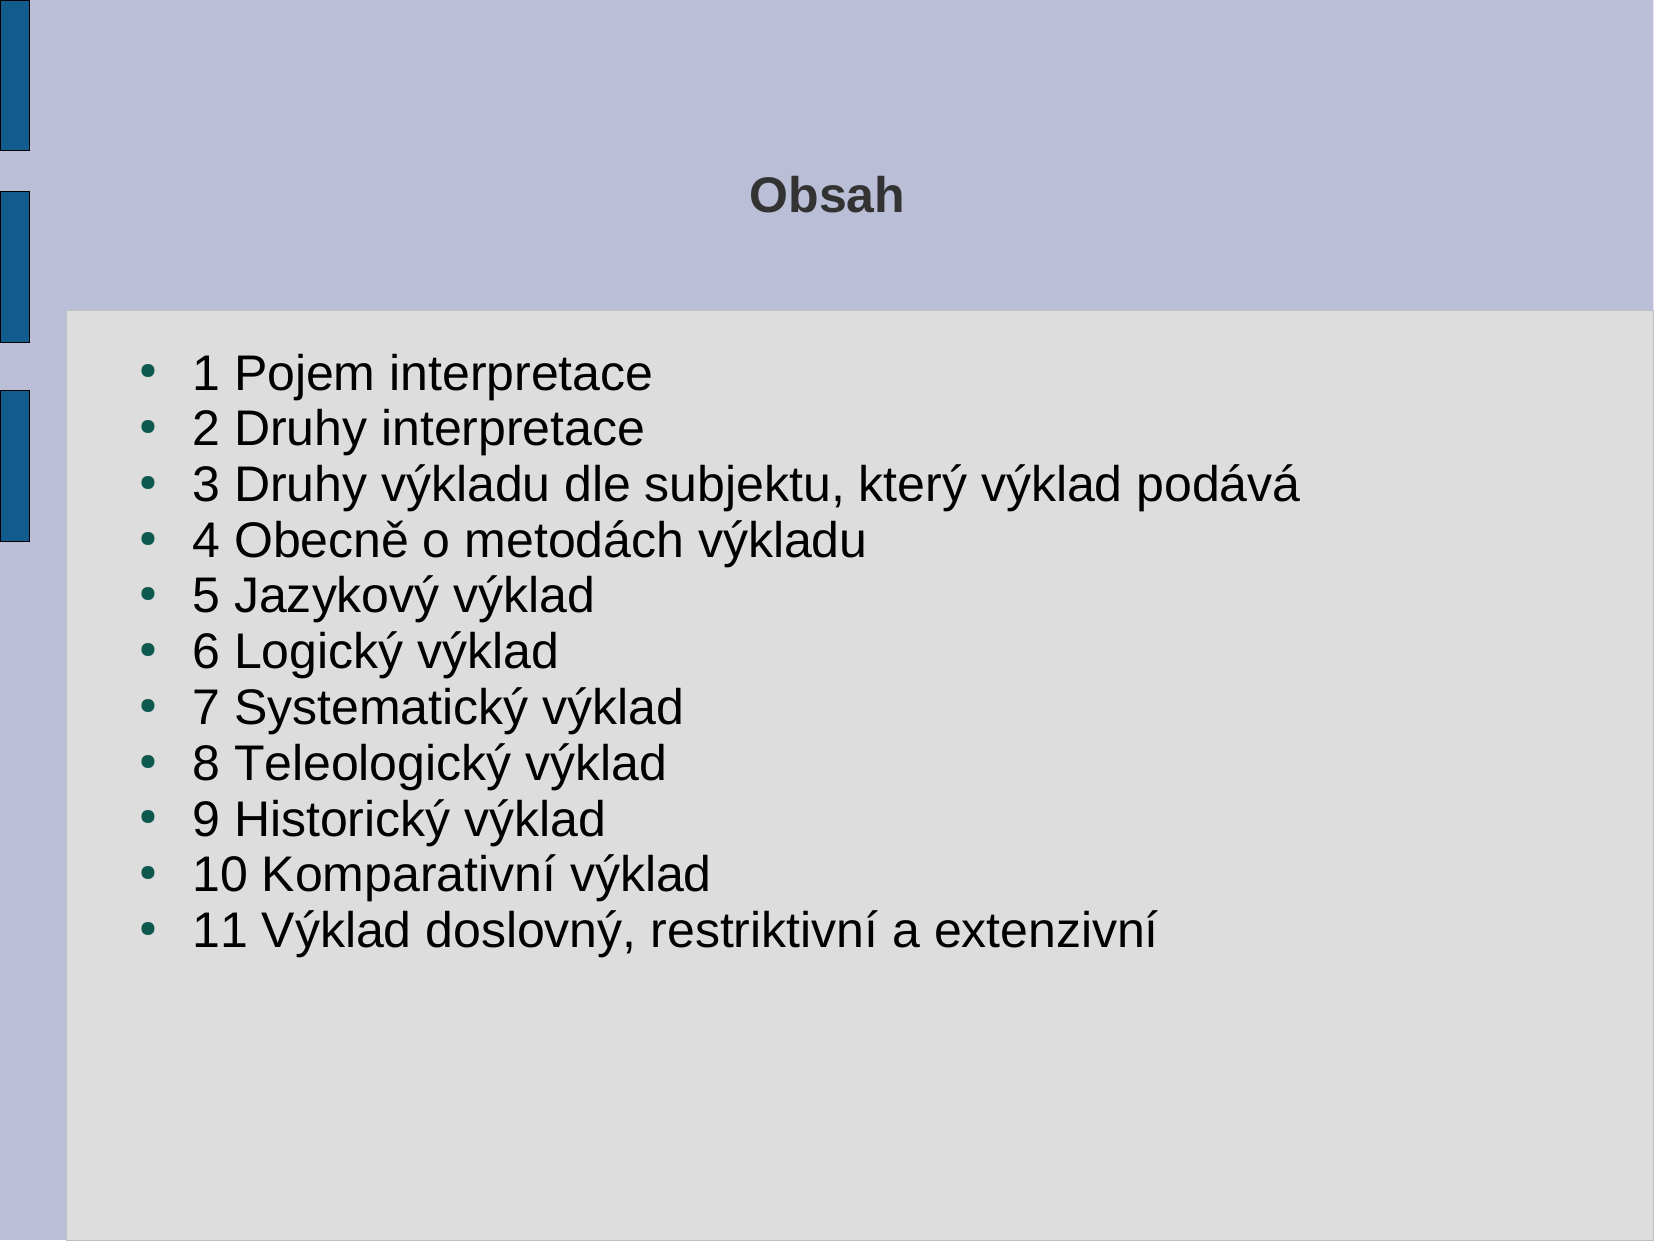

# Obsah
1 Pojem interpretace
2 Druhy interpretace
3 Druhy výkladu dle subjektu, který výklad podává
4 Obecně o metodách výkladu
5 Jazykový výklad
6 Logický výklad
7 Systematický výklad
8 Teleologický výklad
9 Historický výklad
10 Komparativní výklad
11 Výklad doslovný, restriktivní a extenzivní